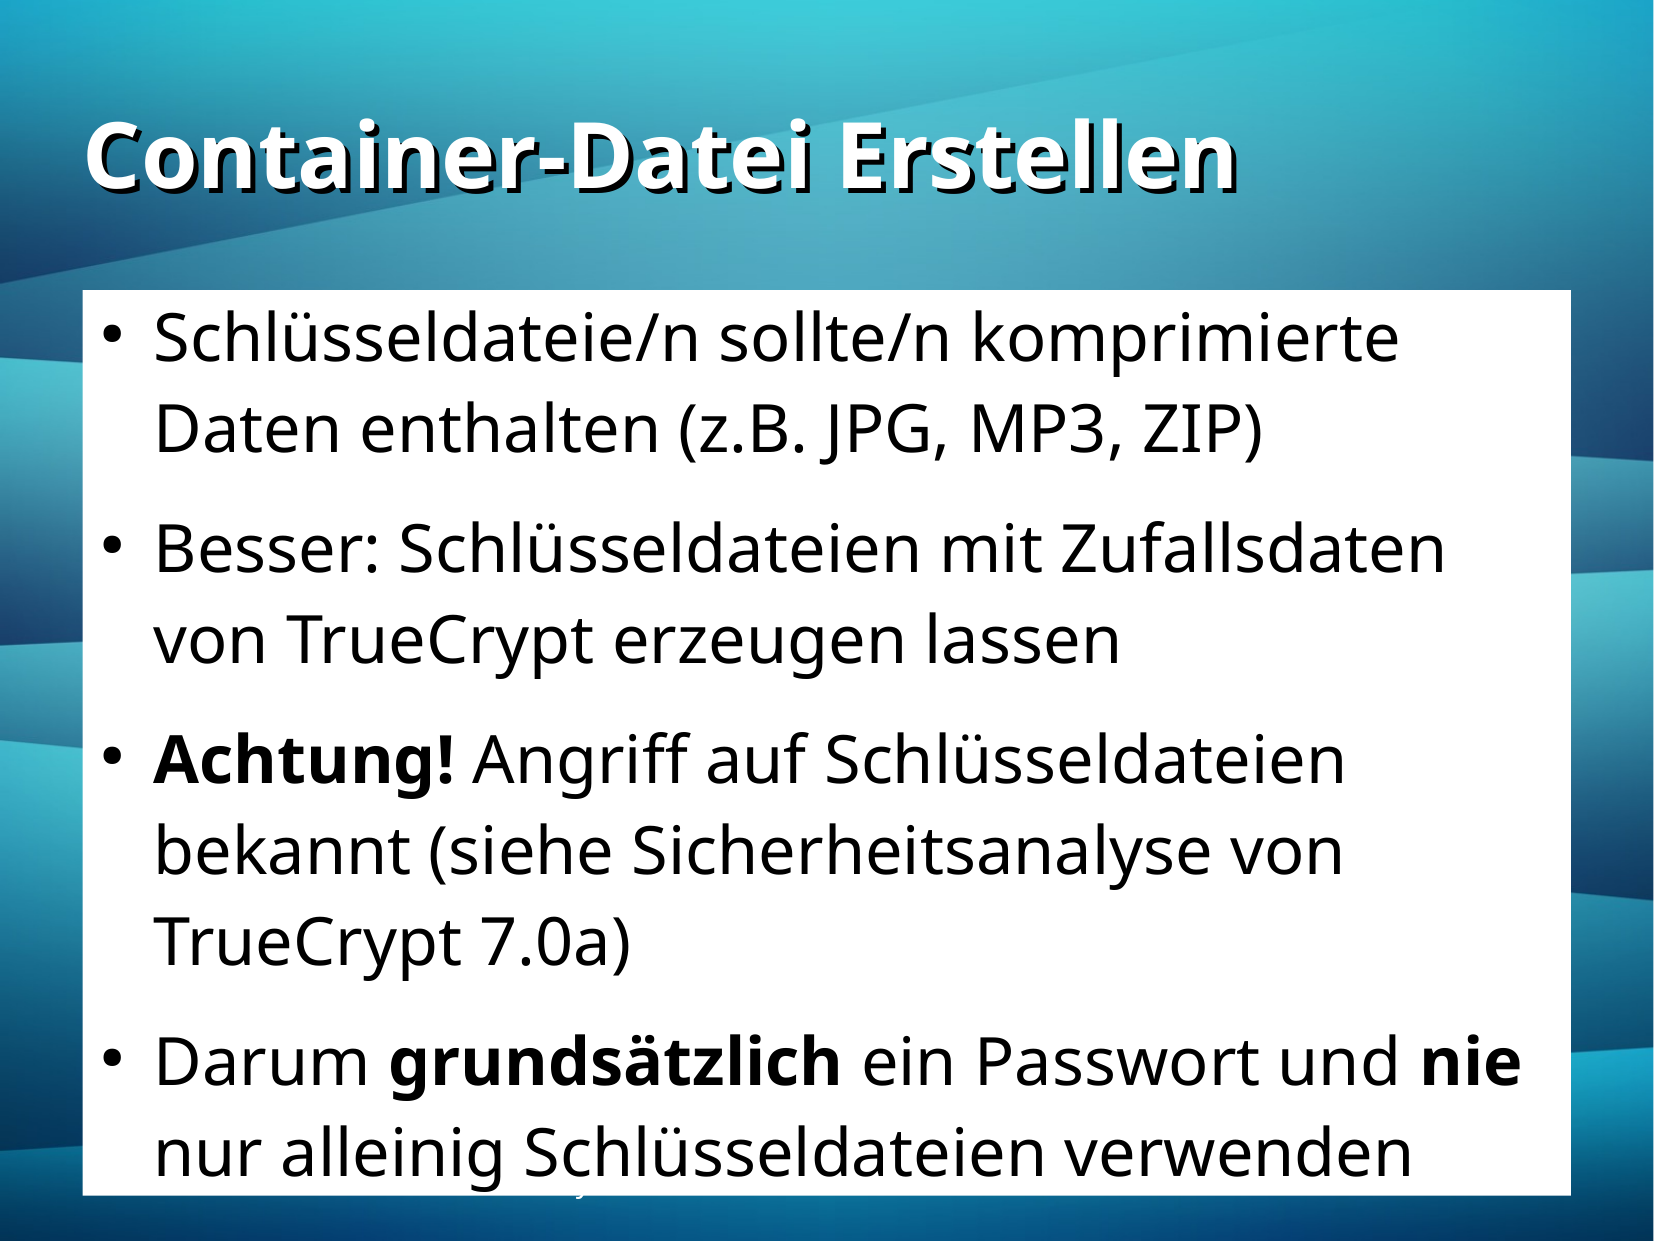

# Container-Datei Erstellen
Schlüsseldateie/n sollte/n komprimierte Daten enthalten (z.B. JPG, MP3, ZIP)
Besser: Schlüsseldateien mit Zufallsdaten von TrueCrypt erzeugen lassen
Achtung! Angriff auf Schlüsseldateien bekannt (siehe Sicherheitsanalyse von TrueCrypt 7.0a)
Darum grundsätzlich ein Passwort und nie nur alleinig Schlüsseldateien verwenden
xx.05.2014
Digitale Selbstverteidigung CryptoParty Aarau
24